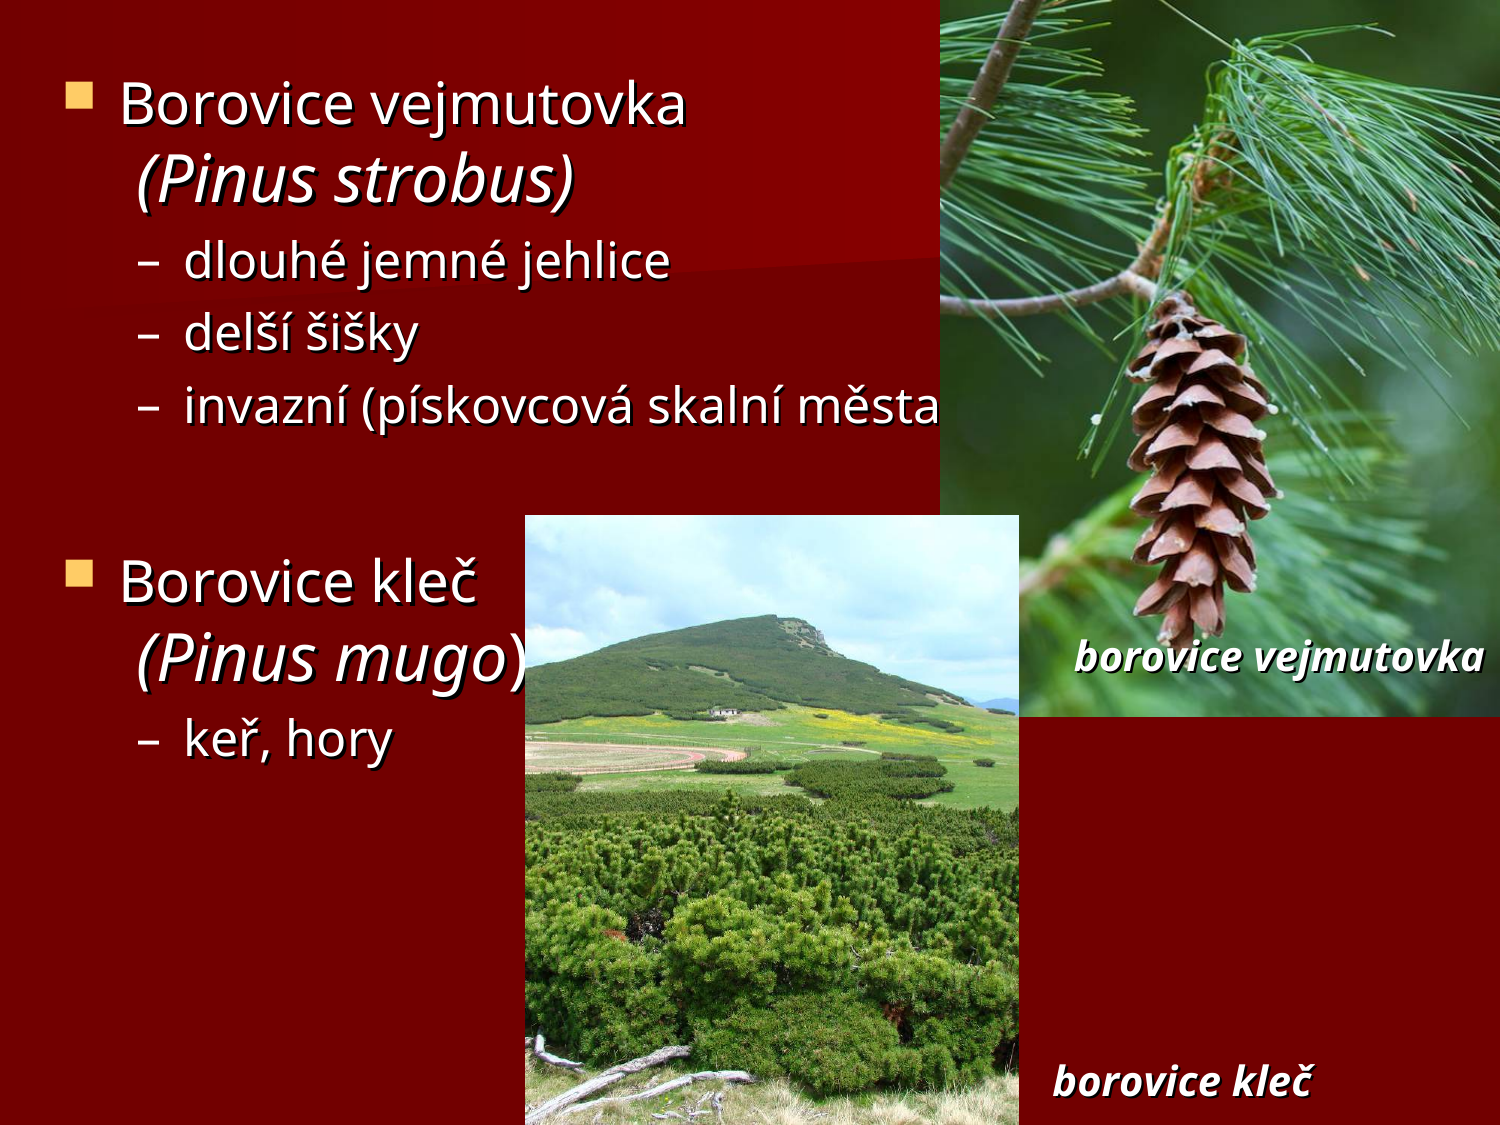

# Borovice vejmutovka
(Pinus strobus)
dlouhé jemné jehlice
delší šišky
invazní (pískovcová skalní města)
Borovice kleč
(Pinus mugo)
keř, hory
borovice vejmutovka
borovice kleč